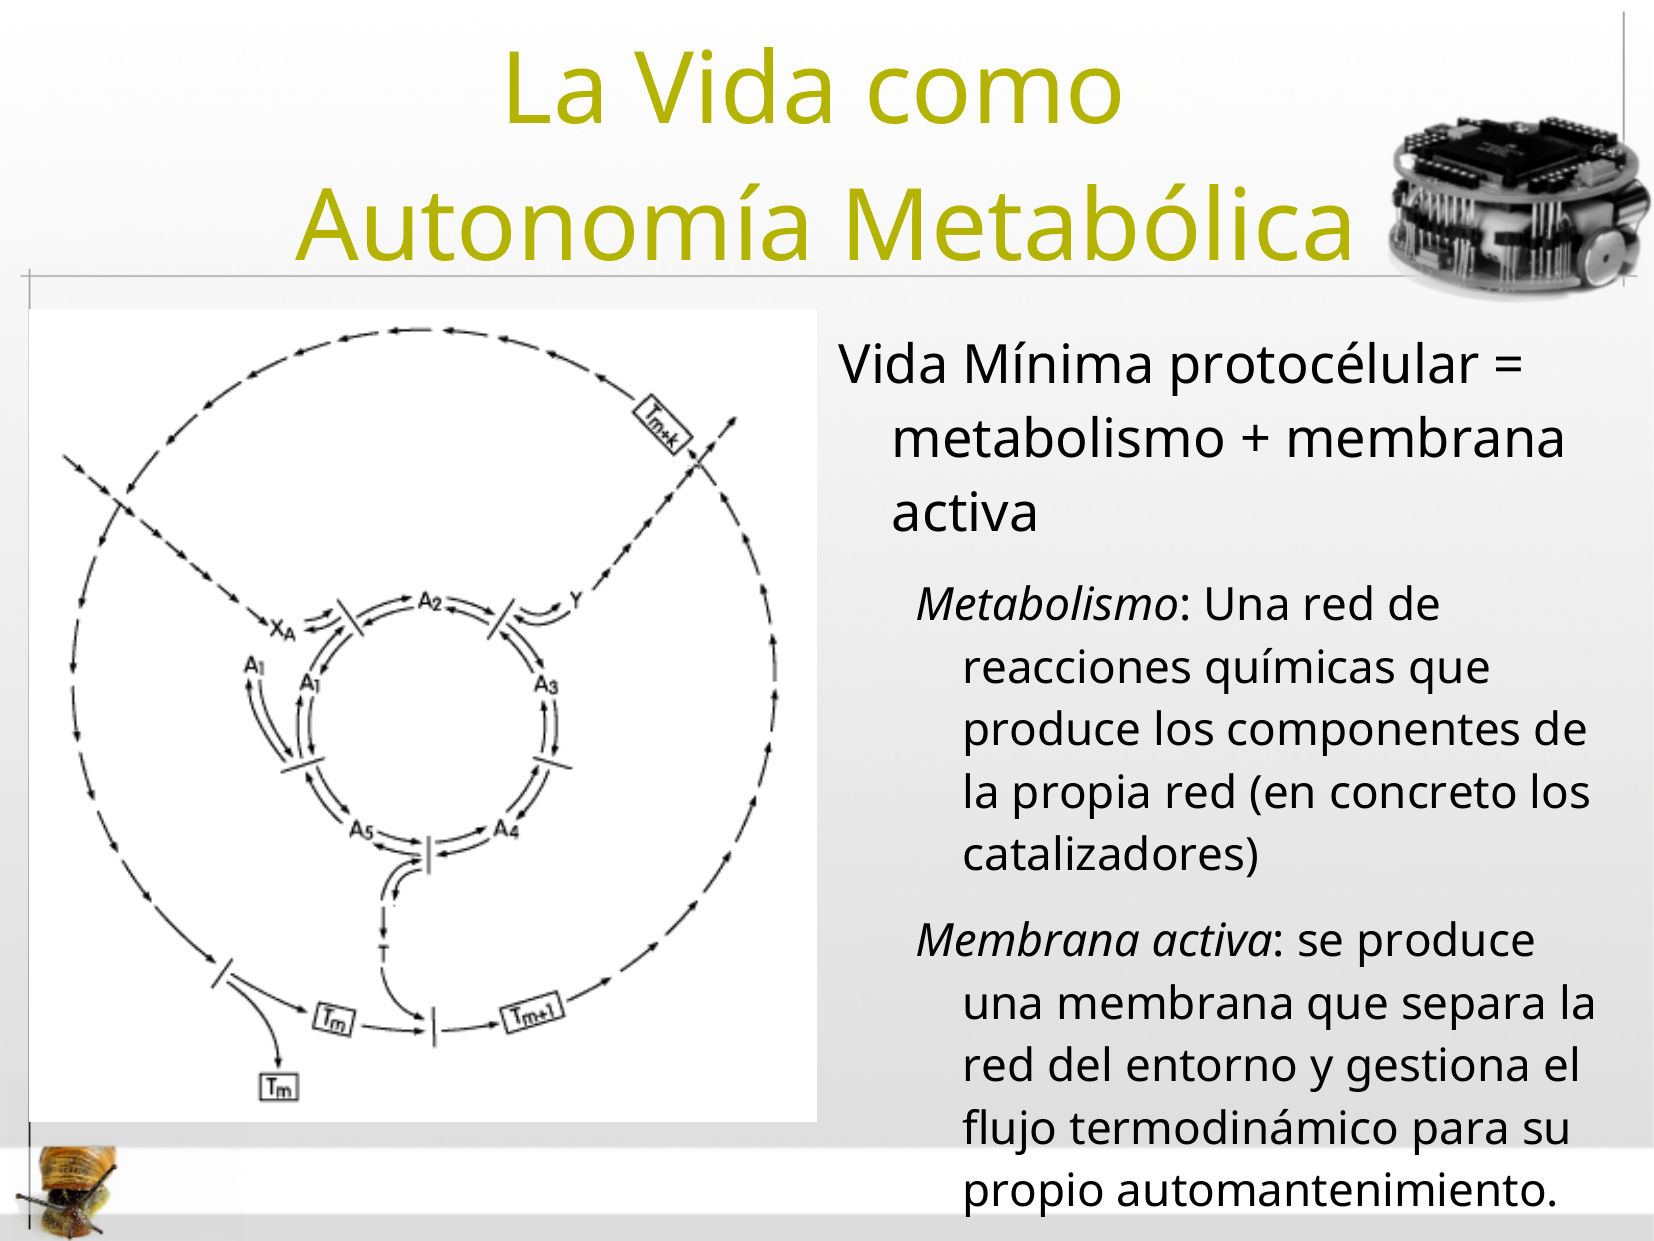

# La Vida como Autonomía Metabólica
Vida Mínima protocélular = metabolismo + membrana activa
Metabolismo: Una red de reacciones químicas que produce los componentes de la propia red (en concreto los catalizadores)
Membrana activa: se produce una membrana que separa la red del entorno y gestiona el flujo termodinámico para su propio automantenimiento.